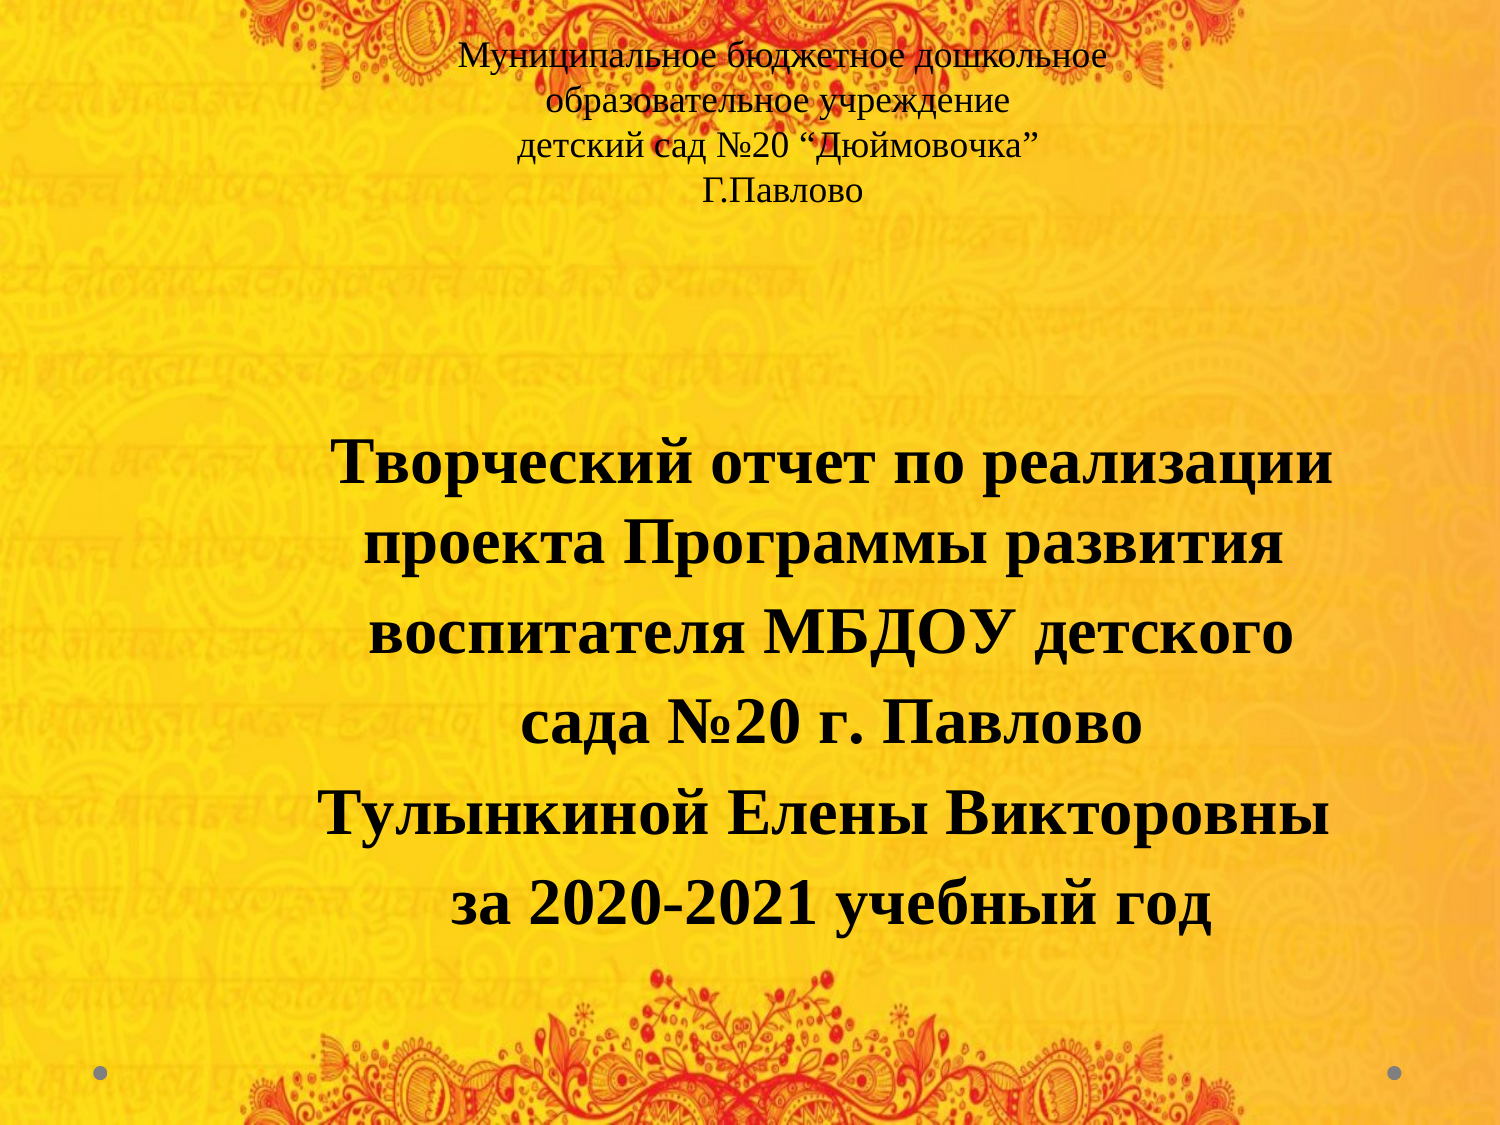

Муниципальное бюджетное дошкольное образовательное учреждение
детский сад №20 “Дюймовочка”
Г.Павлово
Творческий отчет по реализации проекта Программы развития
воспитателя МБДОУ детского
 сада №20 г. Павлово
Тулынкиной Елены Викторовны
за 2020-2021 учебный год